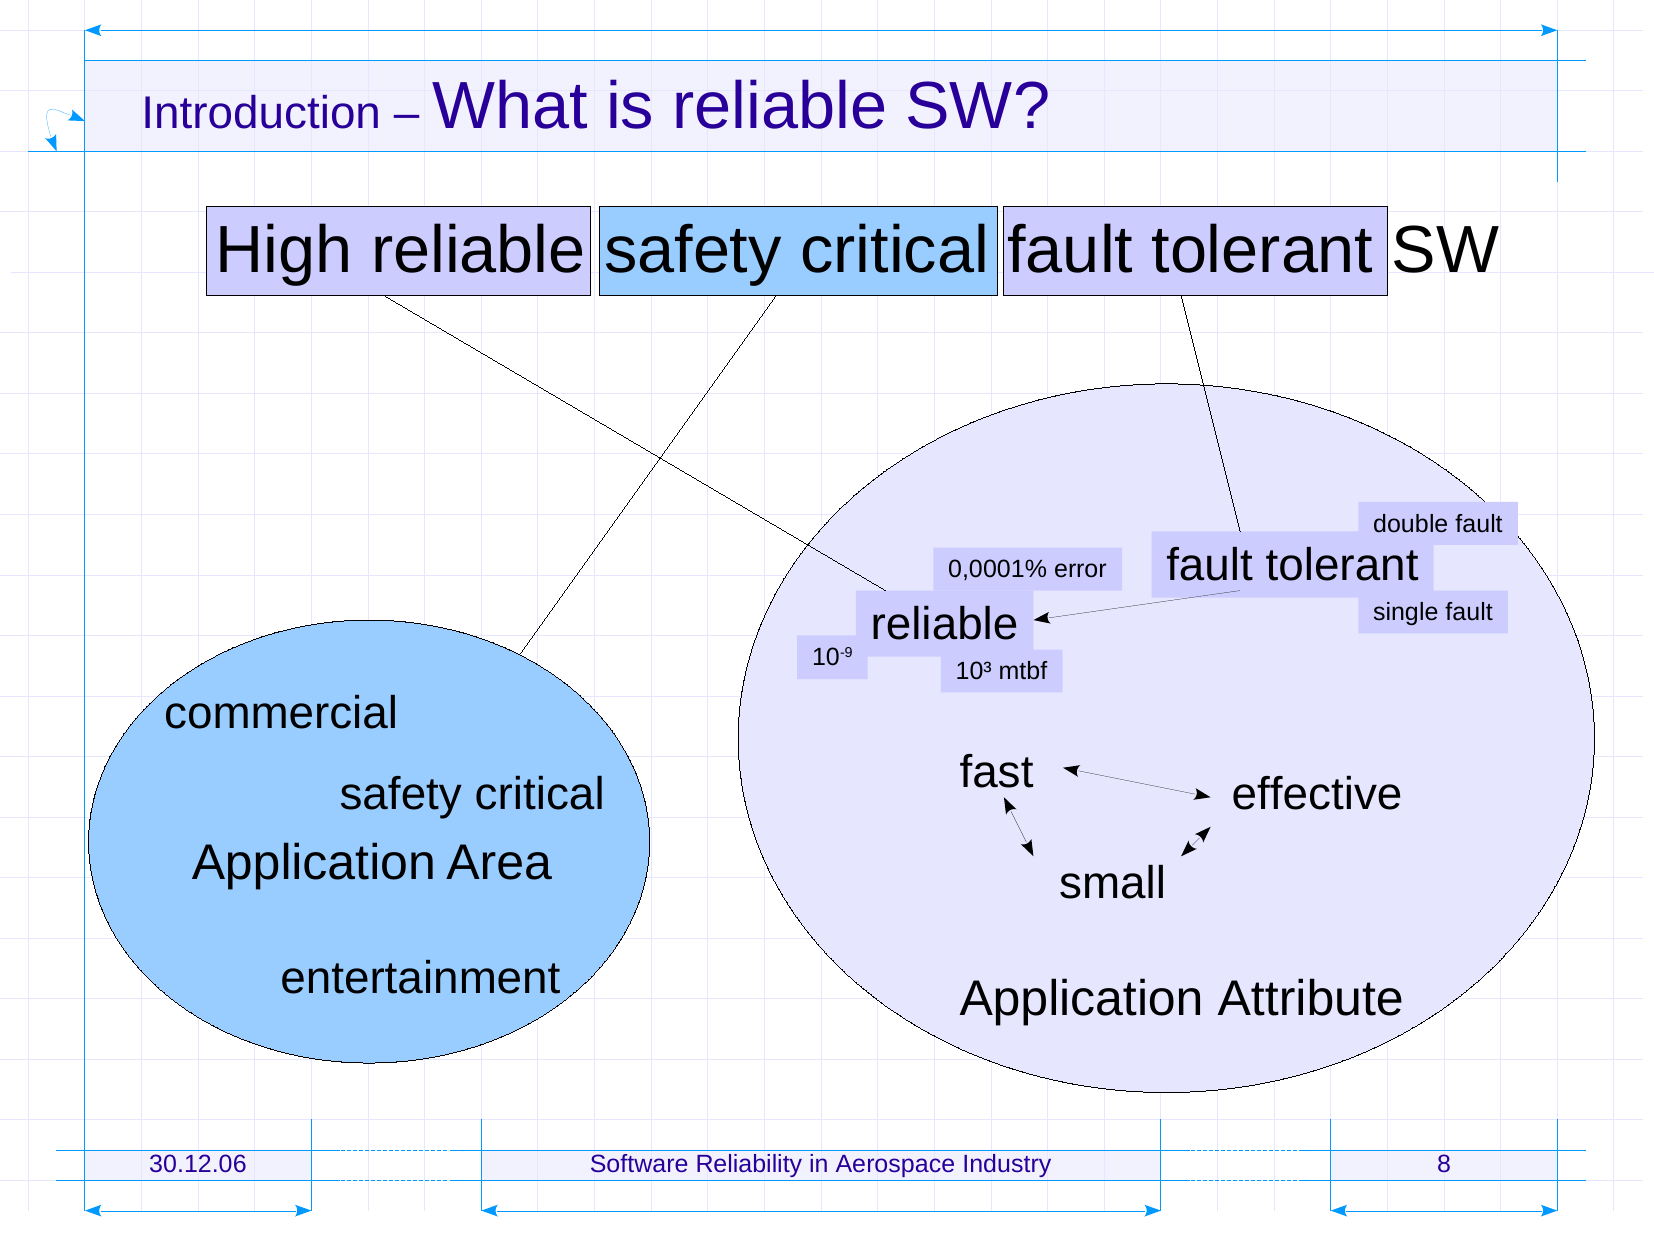

# Introduction – What is reliable SW?
commercial
safety critical
Application Area
entertainment
reliable
fault tolerant
Application Attribute
High reliable safety critical fault tolerant SW
double fault
single fault
0,0001% error
10-9
10³ mtbf
fast
effective
small
30.12.06
Software Reliability in Aerospace Industry
8